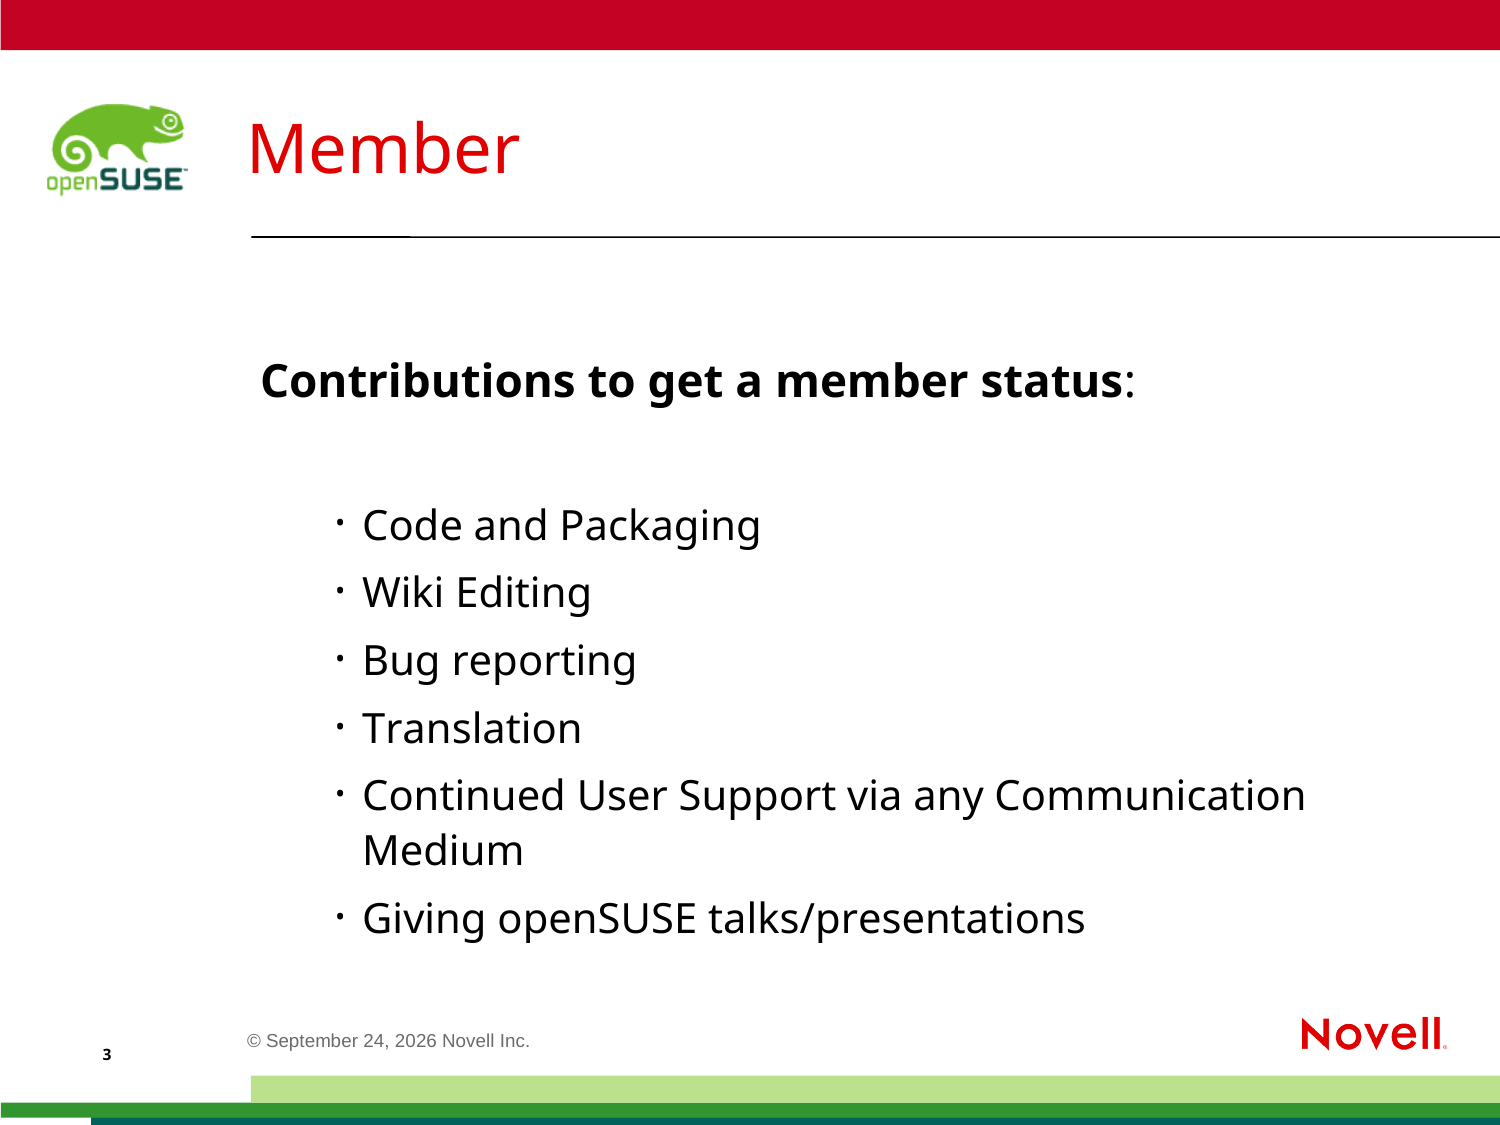

# Member
Contributions to get a member status:
Code and Packaging
Wiki Editing
Bug reporting
Translation
Continued User Support via any Communication Medium
Giving openSUSE talks/presentations